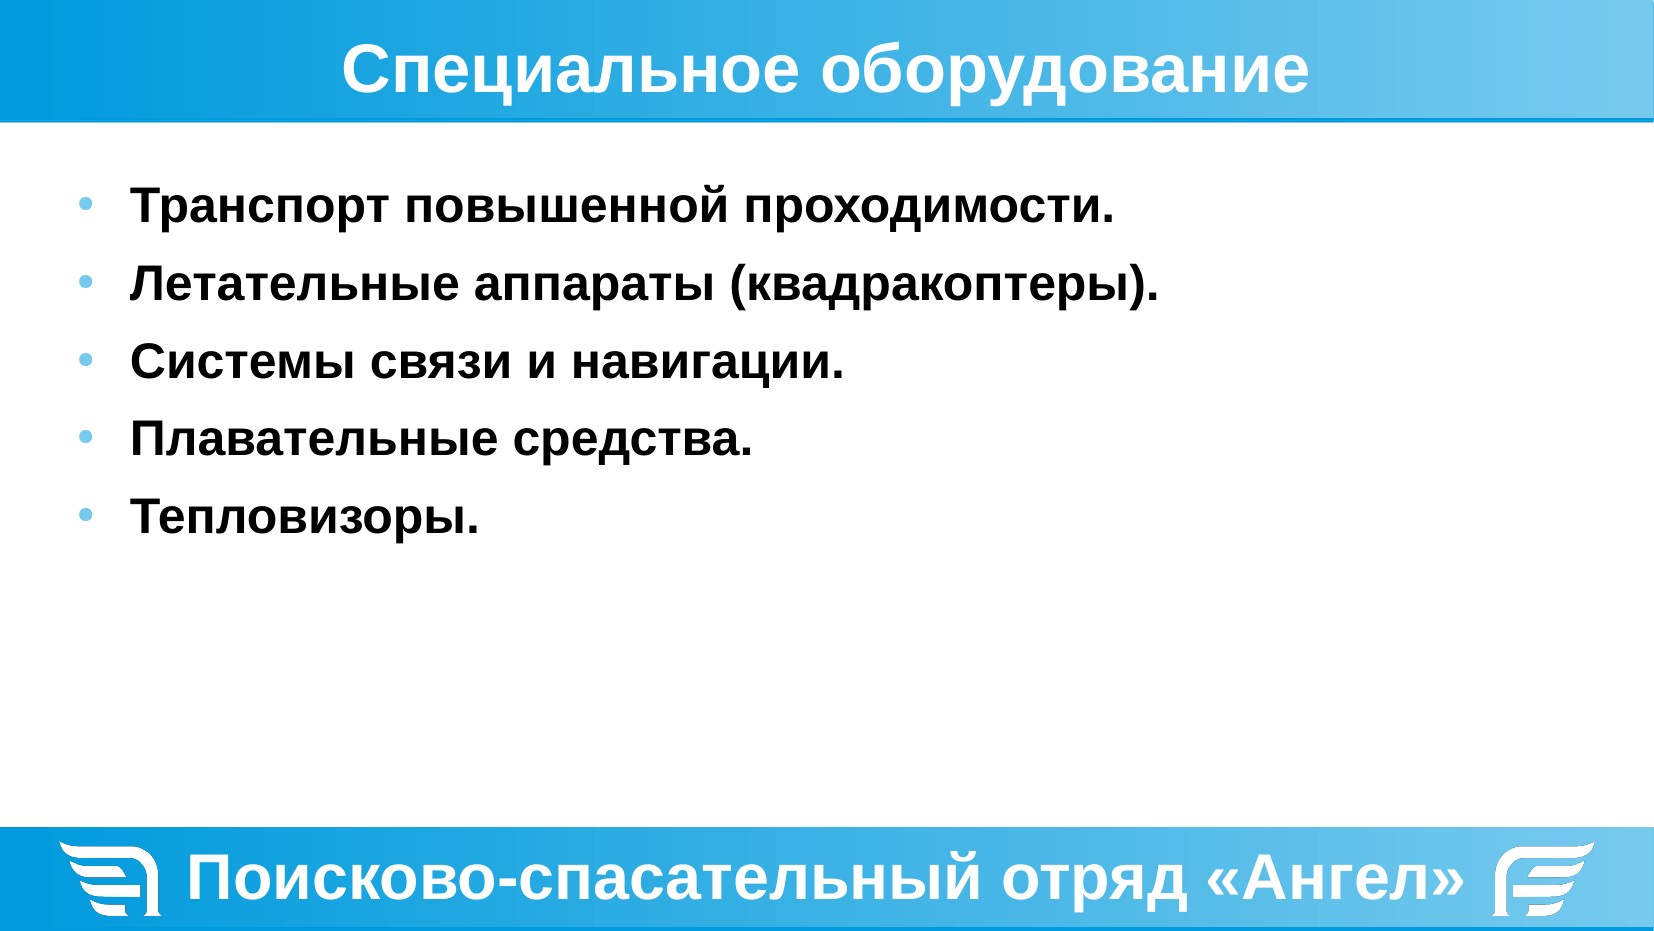

# Специальное оборудование
Транспорт повышенной проходимости.
Летательные аппараты (квадракоптеры).
Системы связи и навигации.
Плавательные средства.
Тепловизоры.